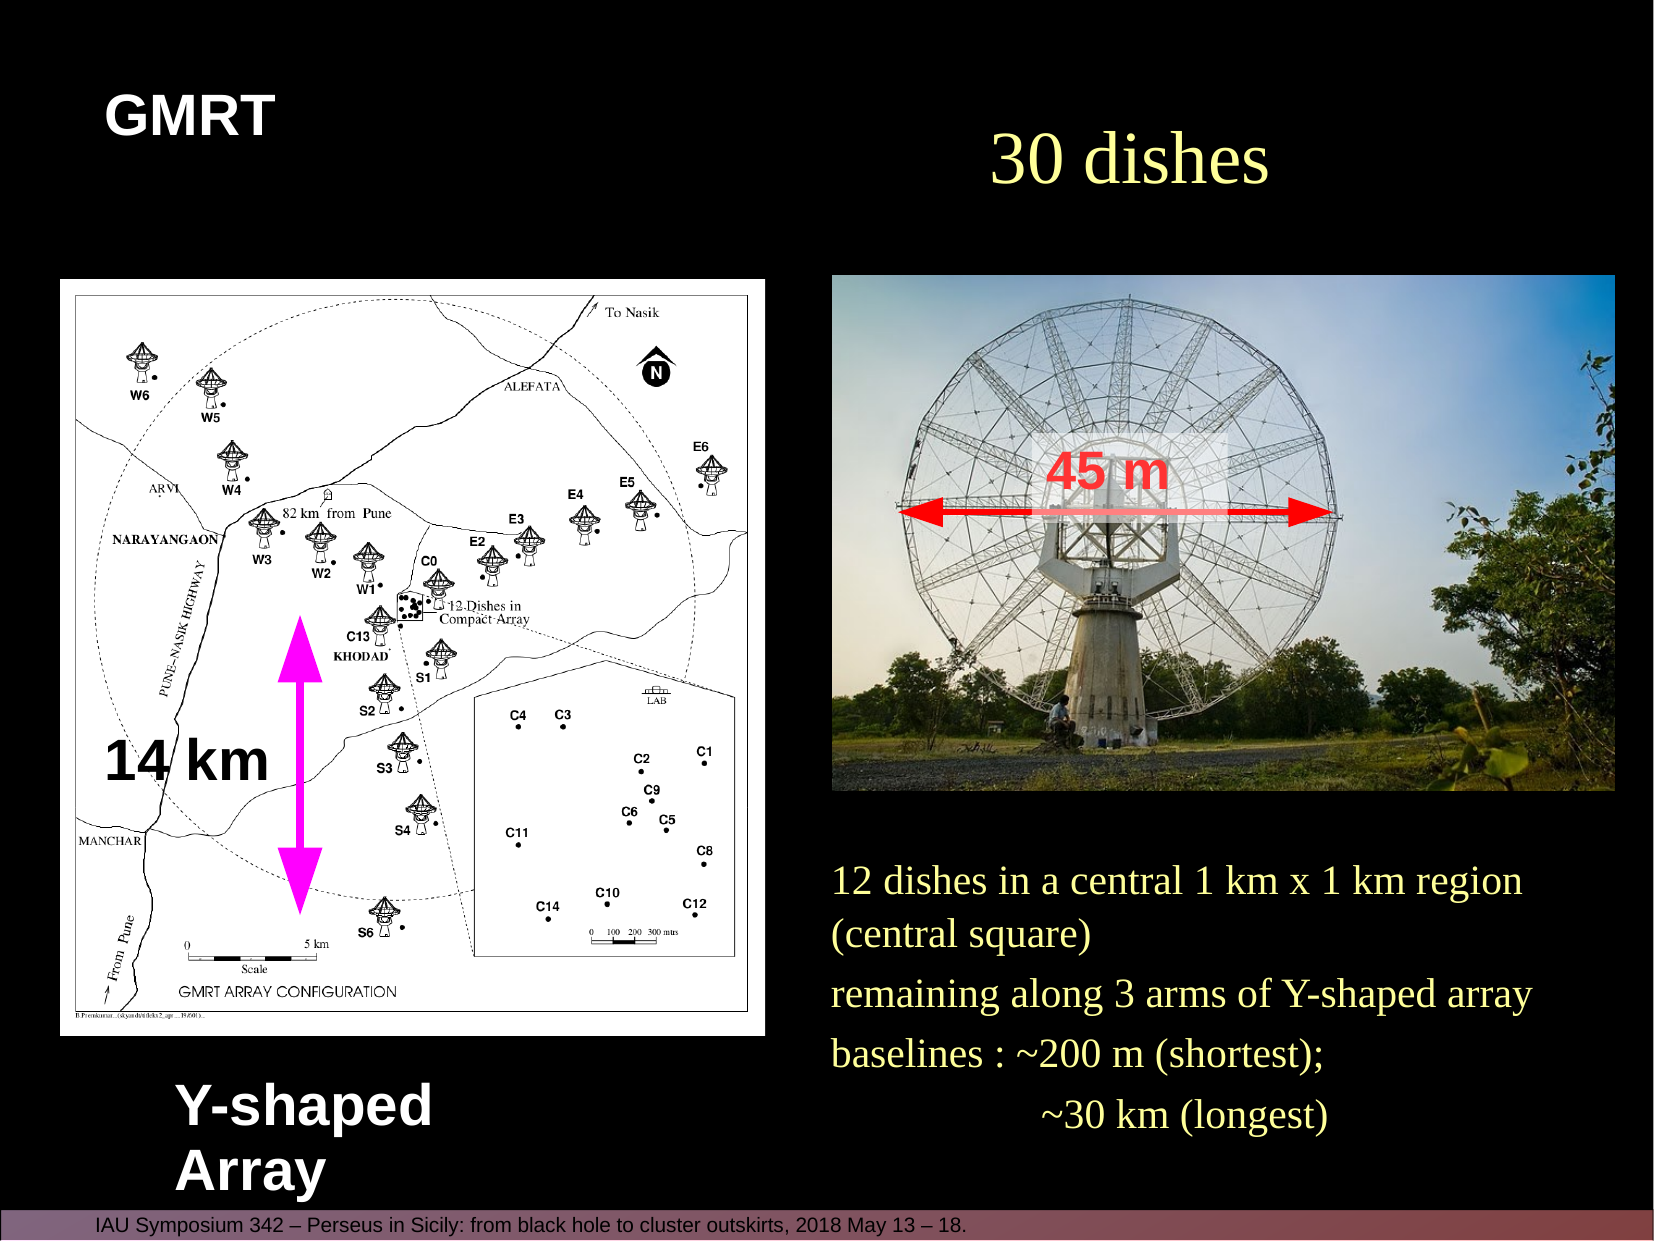

GMRT
30 dishes
45 m
14 km
12 dishes in a central 1 km x 1 km region (central square)
remaining along 3 arms of Y-shaped array
baselines : ~200 m (shortest);
 ~30 km (longest)
Y-shaped Array